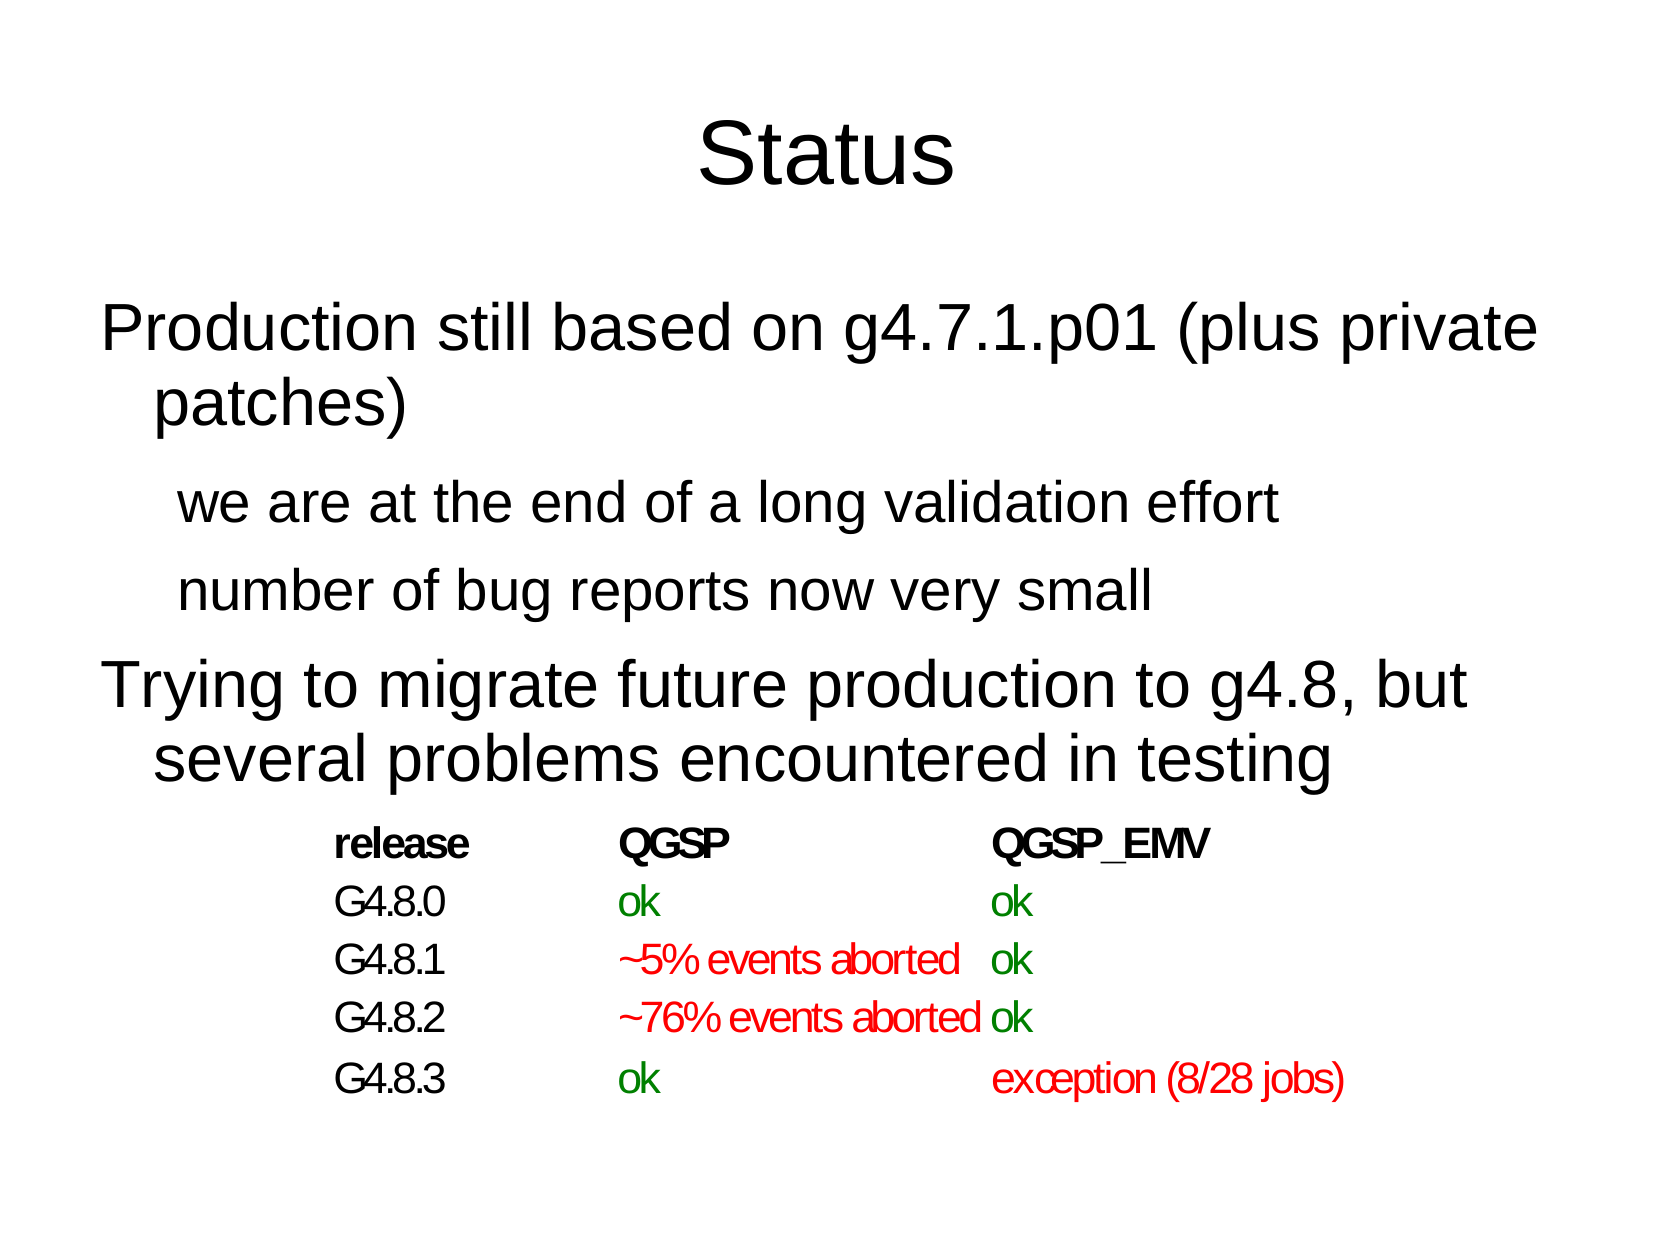

# Status
Production still based on g4.7.1.p01 (plus private patches)
we are at the end of a long validation effort
number of bug reports now very small
Trying to migrate future production to g4.8, but several problems encountered in testing